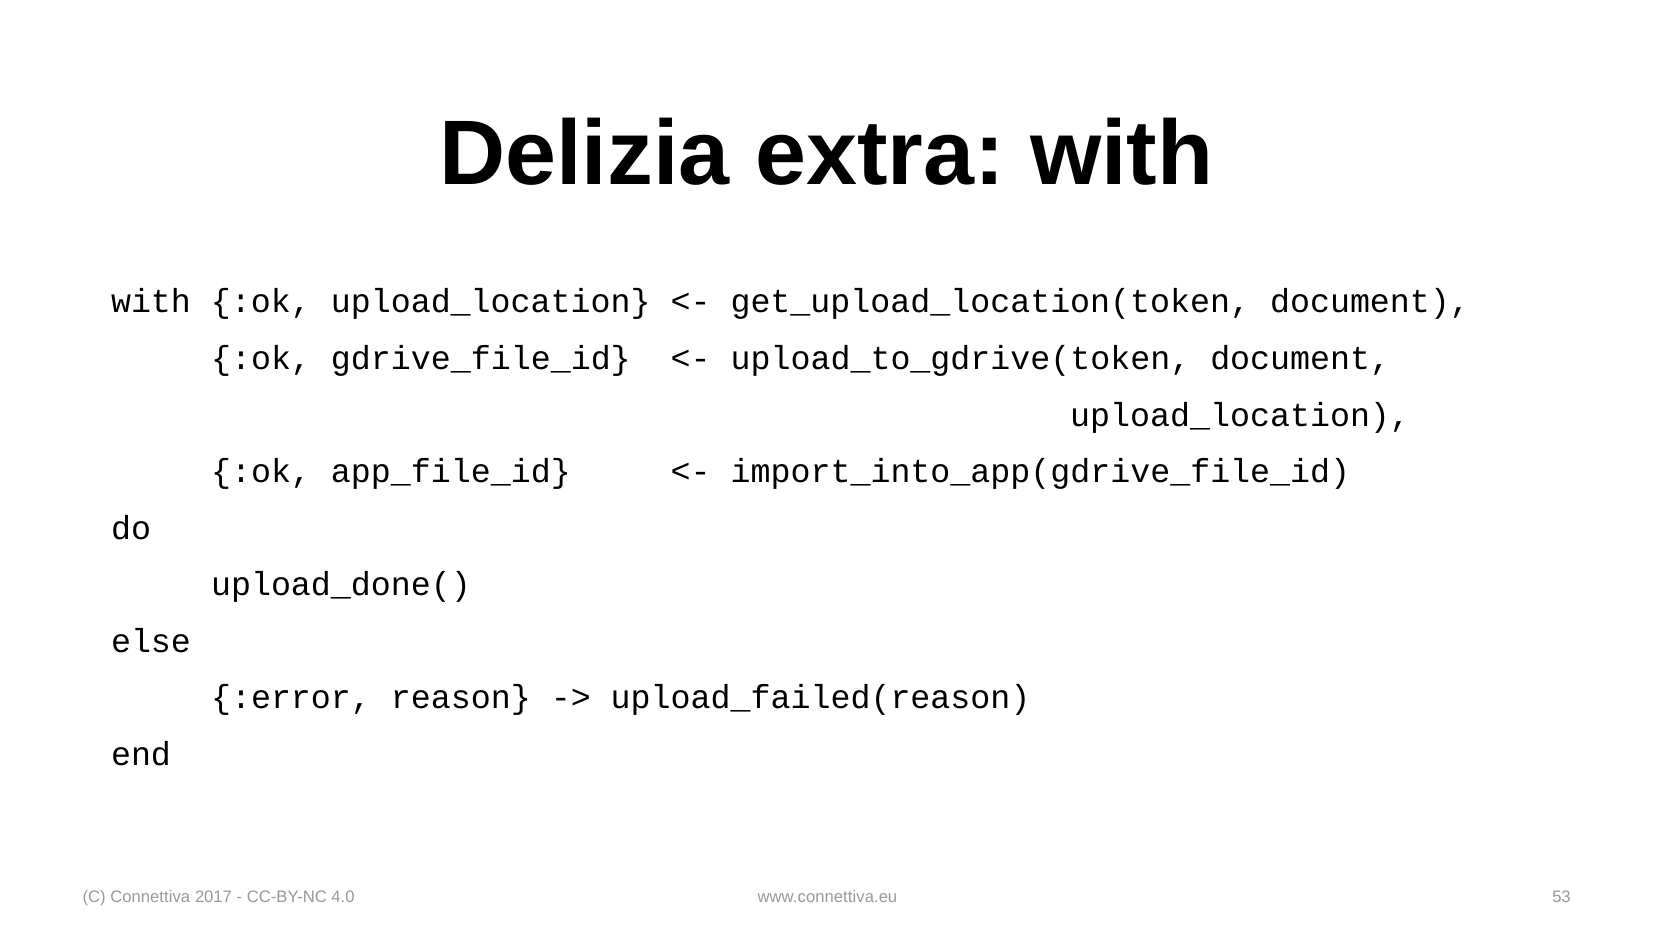

# Delizia extra: with
with {:ok, upload_location} <- get_upload_location(token, document),
 {:ok, gdrive_file_id} <- upload_to_gdrive(token, document, upload_location),
 {:ok, app_file_id} <- import_into_app(gdrive_file_id)
do
 upload_done()
else
 {:error, reason} -> upload_failed(reason)
end
(C) Connettiva 2017 - CC-BY-NC 4.0
www.connettiva.eu
53